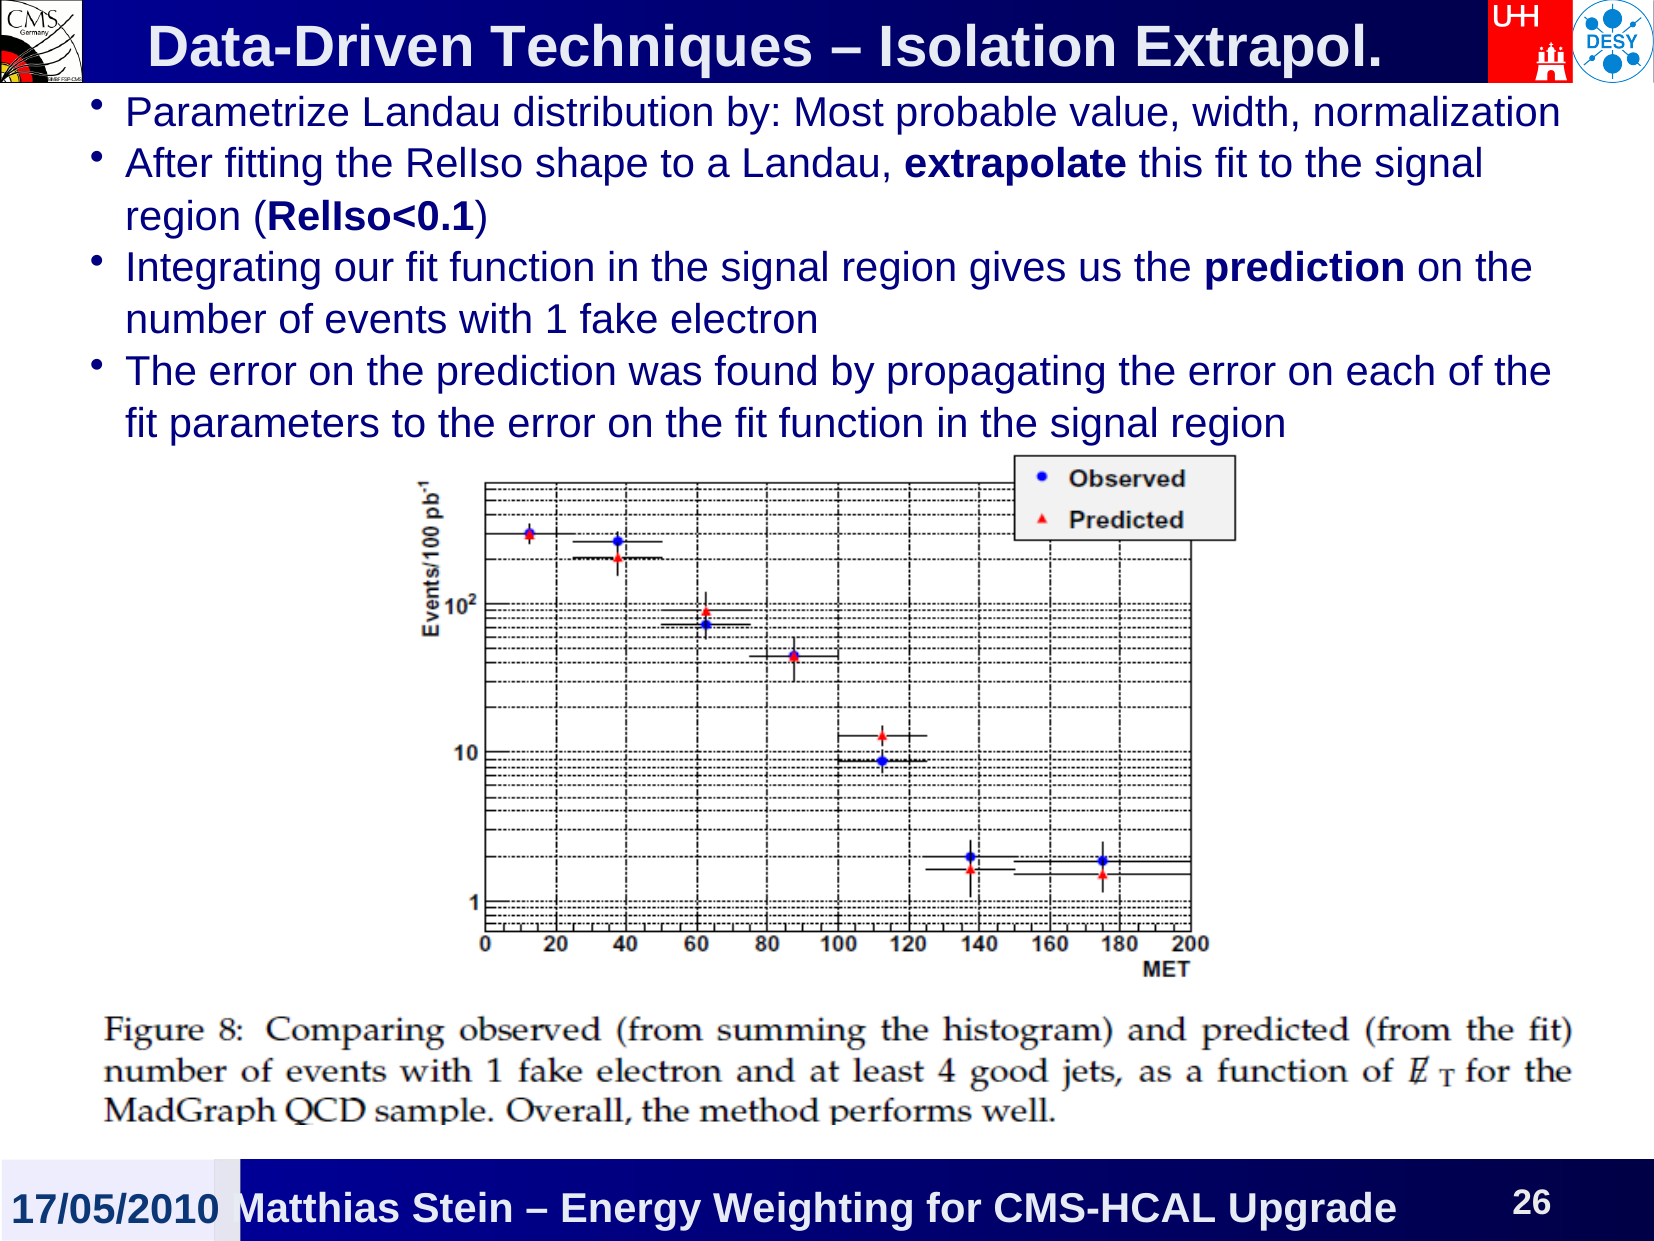

# Data-Driven Techniques – Isolation Extrapol.
Parametrize Landau distribution by: Most probable value, width, normalization
After fitting the RelIso shape to a Landau, extrapolate this fit to the signal region (RelIso<0.1)
Integrating our fit function in the signal region gives us the prediction on the number of events with 1 fake electron
The error on the prediction was found by propagating the error on each of the fit parameters to the error on the fit function in the signal region